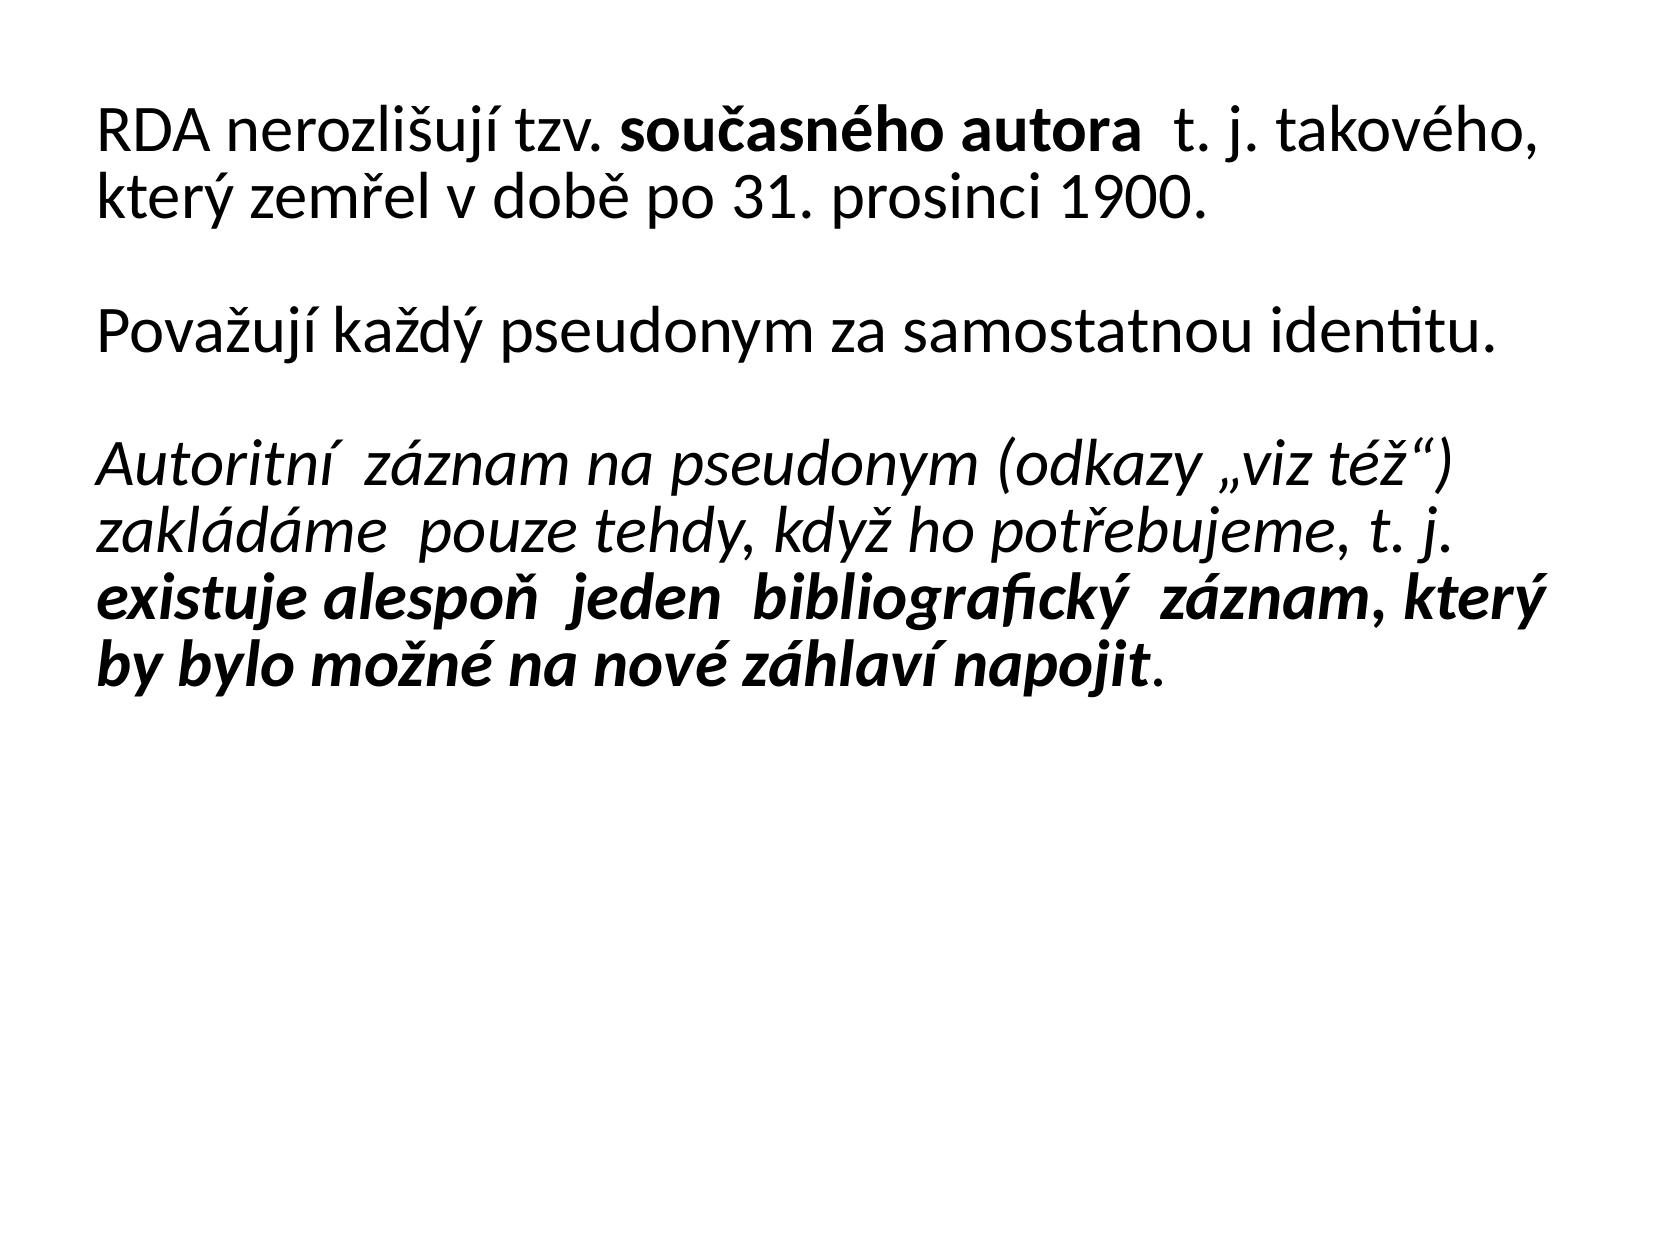

RDA nerozlišují tzv. současného autora t. j. takového, který zemřel v době po 31. prosinci 1900.
Považují každý pseudonym za samostatnou identitu.
Autoritní  záznam na pseudonym (odkazy „viz též“) zakládáme  pouze tehdy, když ho potřebujeme, t. j. existuje alespoň  jeden  bibliografický  záznam, který by bylo možné na nové záhlaví napojit.